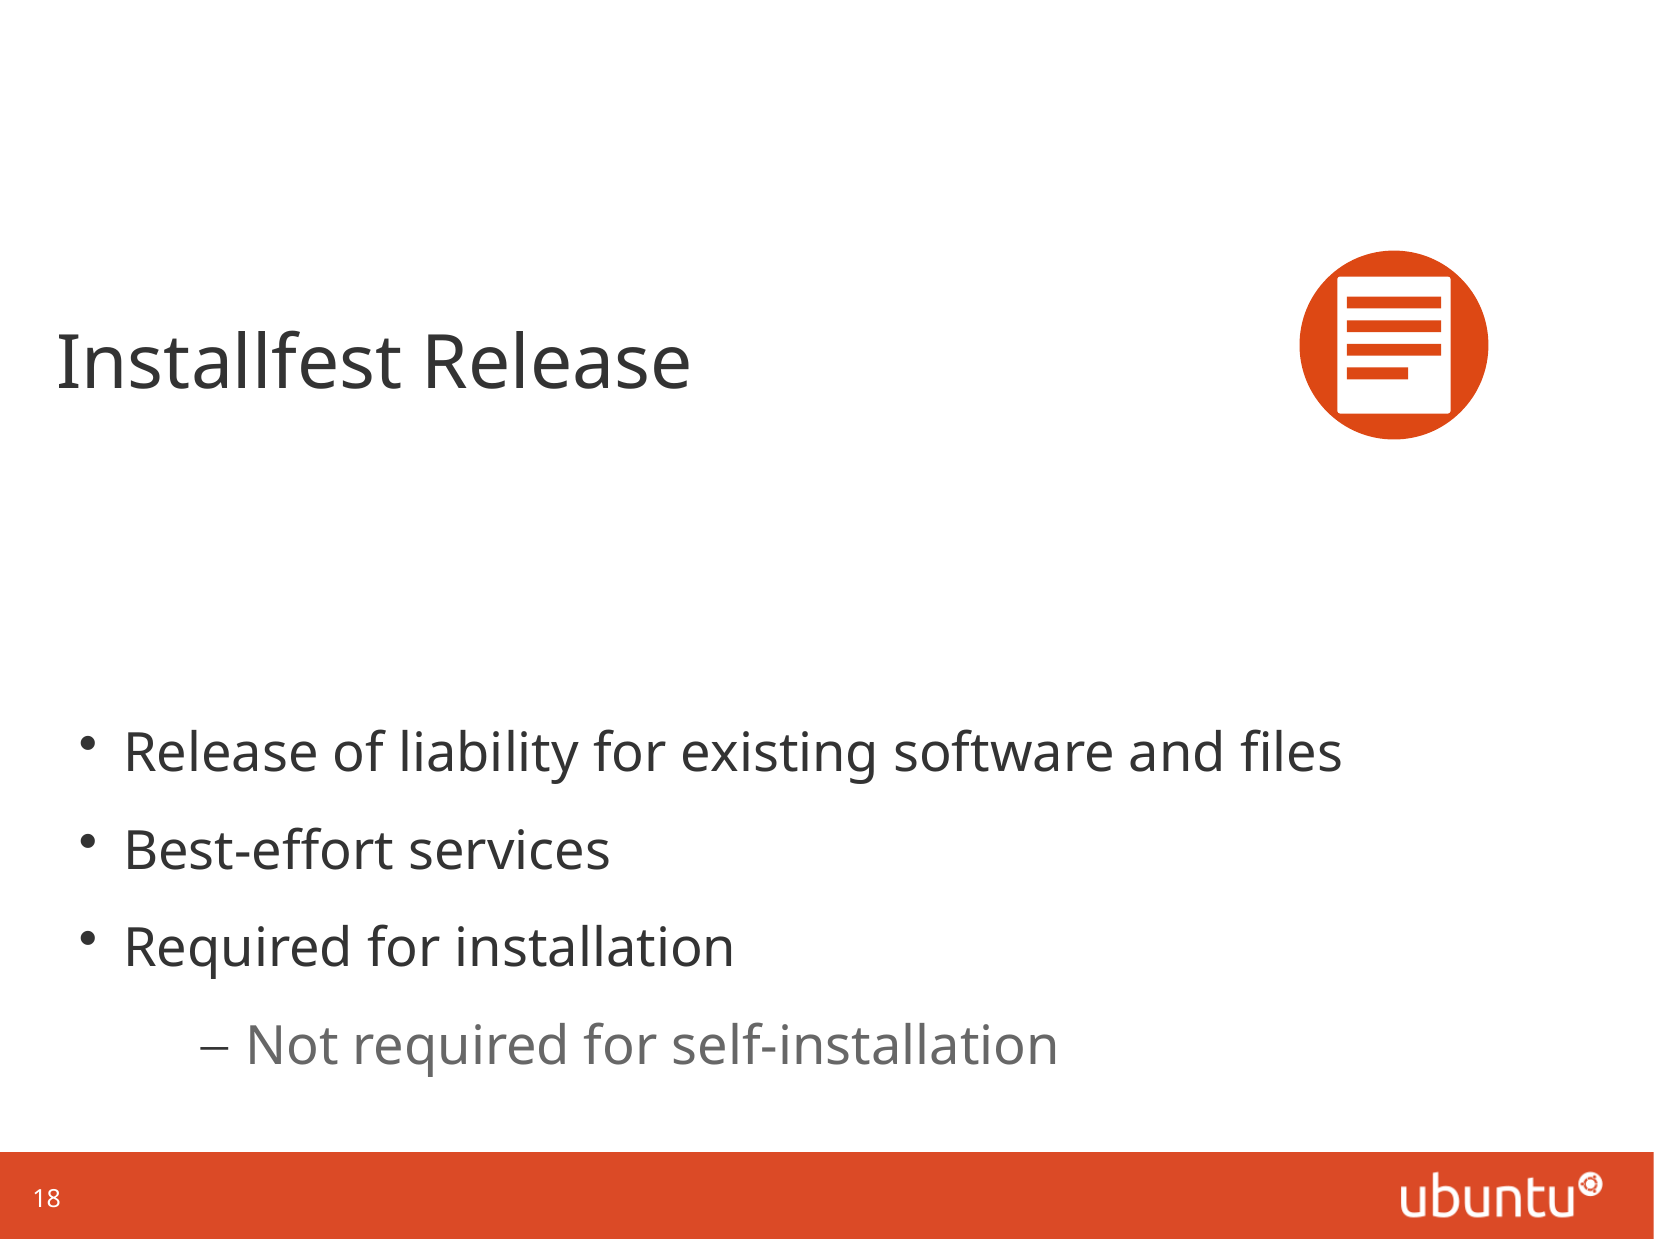

# Installfest Release
Release of liability for existing software and files
Best-effort services
Required for installation
Not required for self-installation